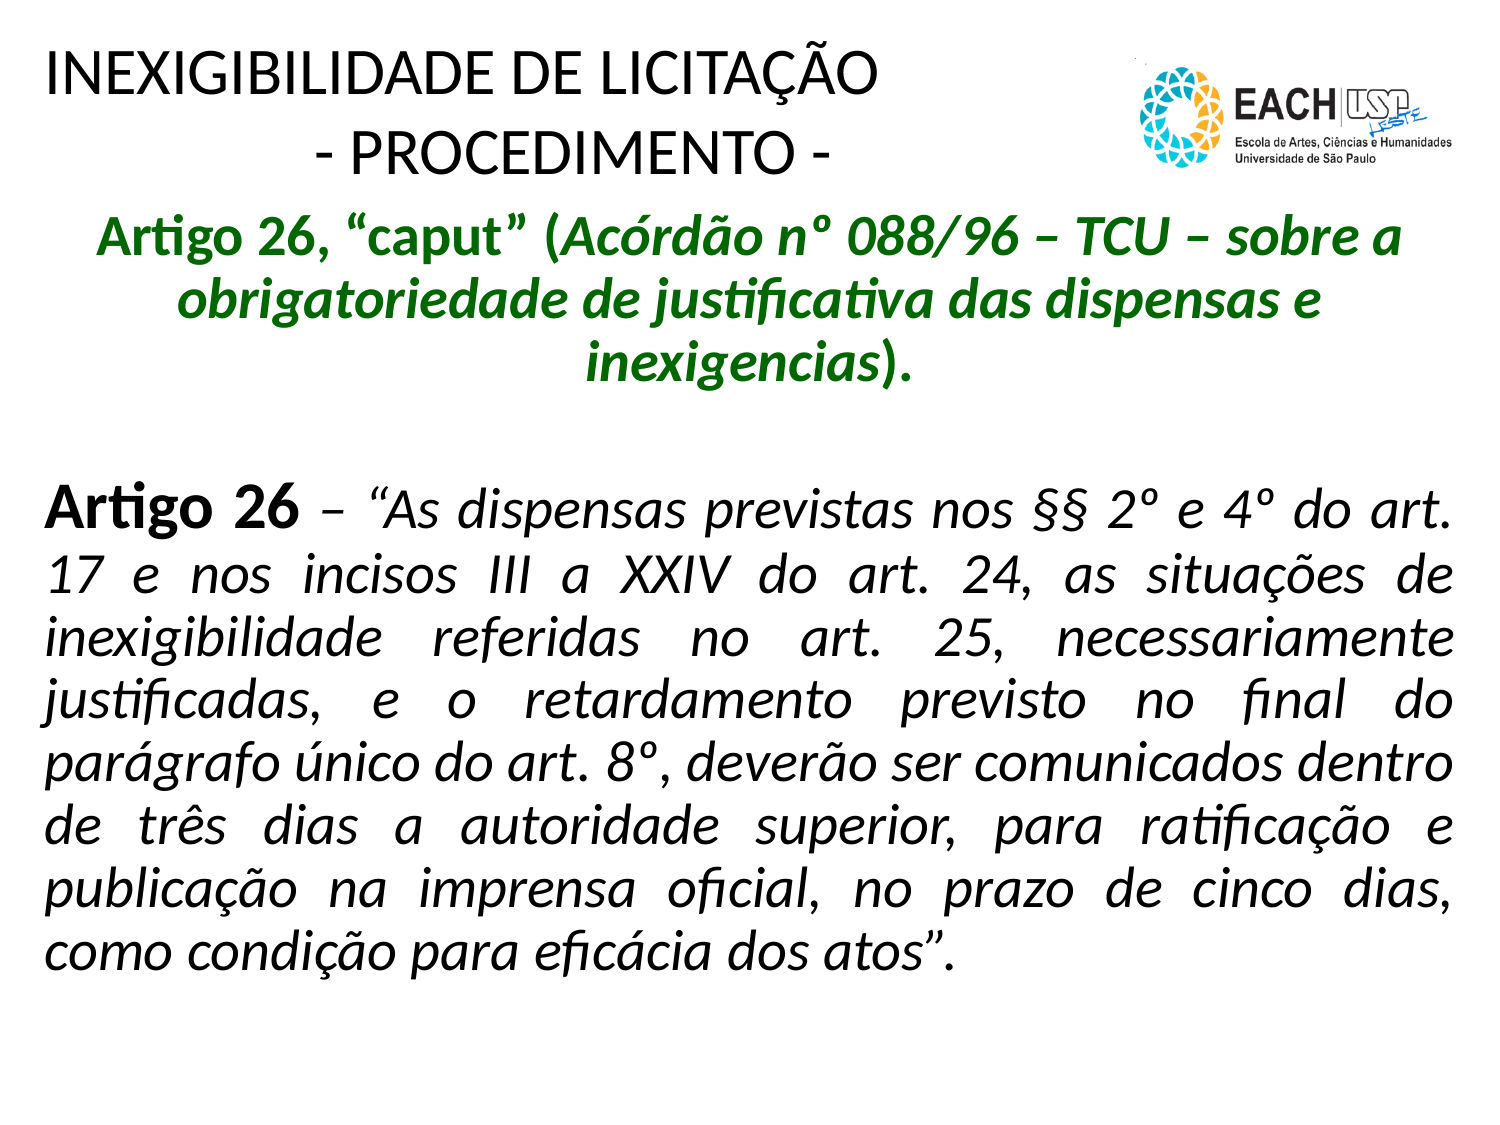

INEXIGIBILIDADE DE LICITAÇÃO
 - PROCEDIMENTO -
# Artigo 26, “caput” (Acórdão nº 088/96 – TCU – sobre a obrigatoriedade de justificativa das dispensas e inexigencias).
Artigo 26 – “As dispensas previstas nos §§ 2º e 4º do art. 17 e nos incisos III a XXIV do art. 24, as situações de inexigibilidade referidas no art. 25, necessariamente justificadas, e o retardamento previsto no final do parágrafo único do art. 8º, deverão ser comunicados dentro de três dias a autoridade superior, para ratificação e publicação na imprensa oficial, no prazo de cinco dias, como condição para eficácia dos atos”.